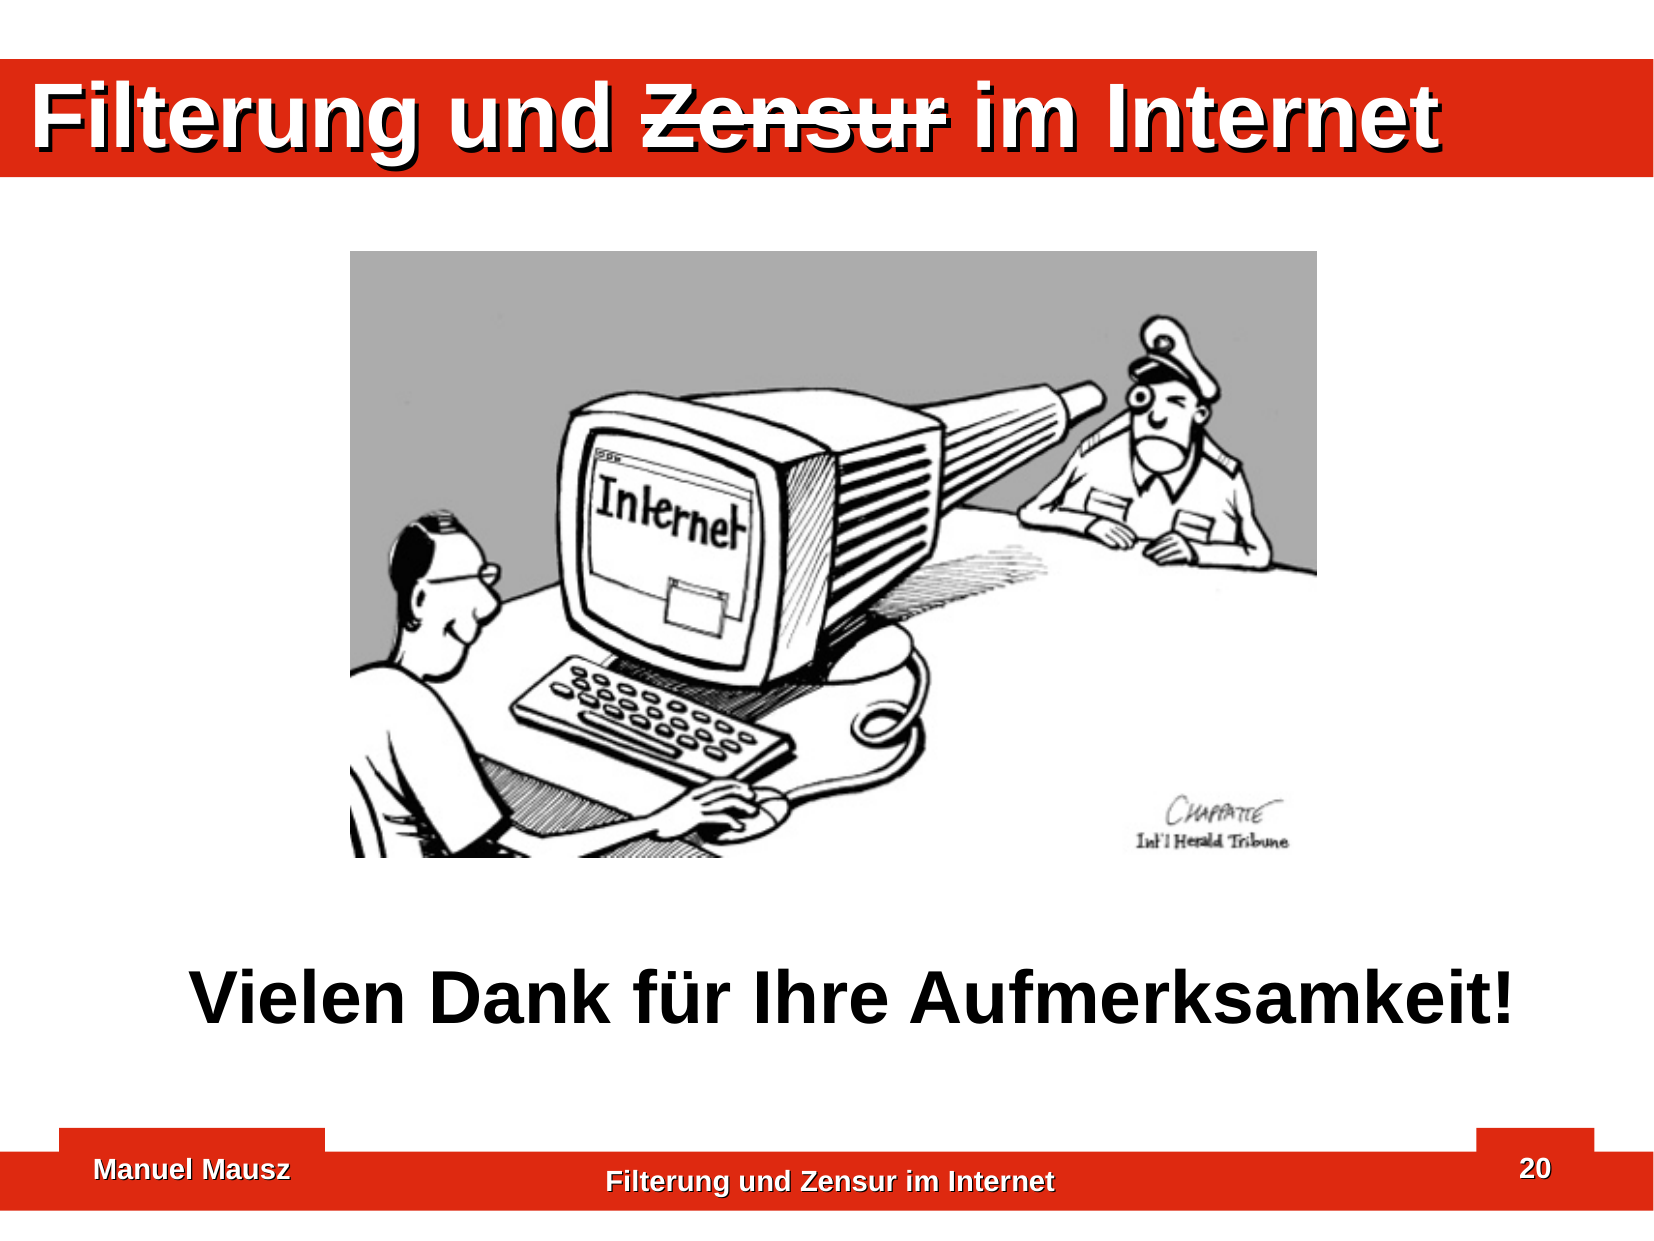

# Filterung und Zensur im Internet
Vielen Dank für Ihre Aufmerksamkeit!
20